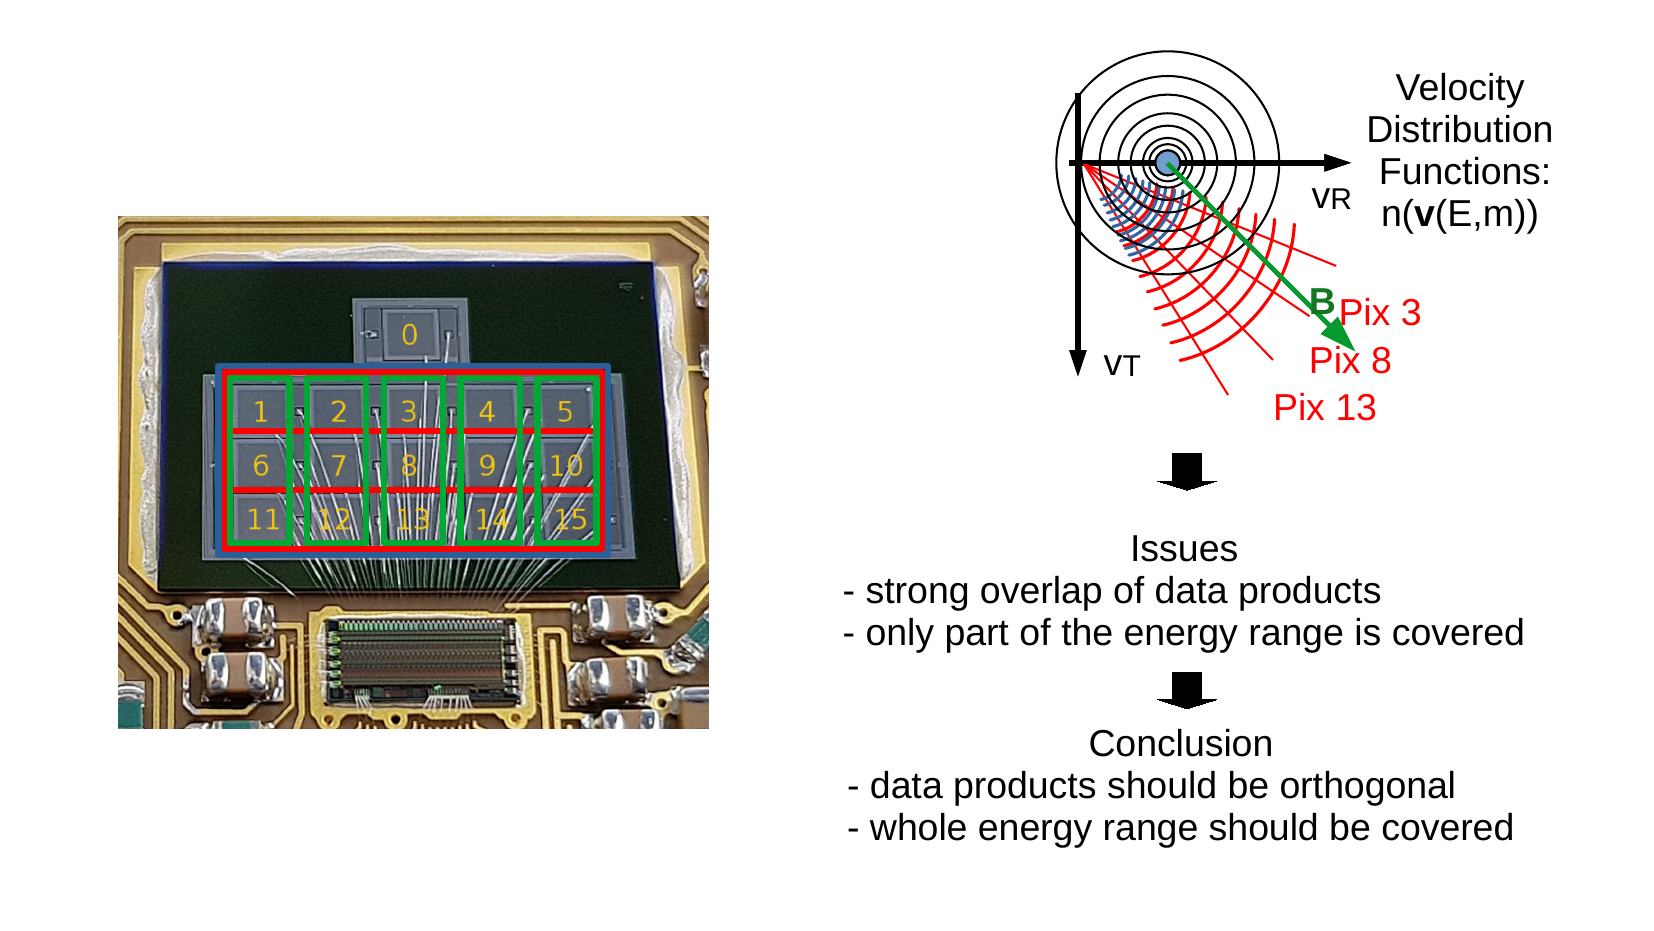

Velocity
Distribution
 Functions:
n(v(E,m))
vR
B
Pix 3
Pix 8
vT
Pix 13
Issues
- strong overlap of data products
- only part of the energy range is covered
Conclusion
- data products should be orthogonal
- whole energy range should be covered